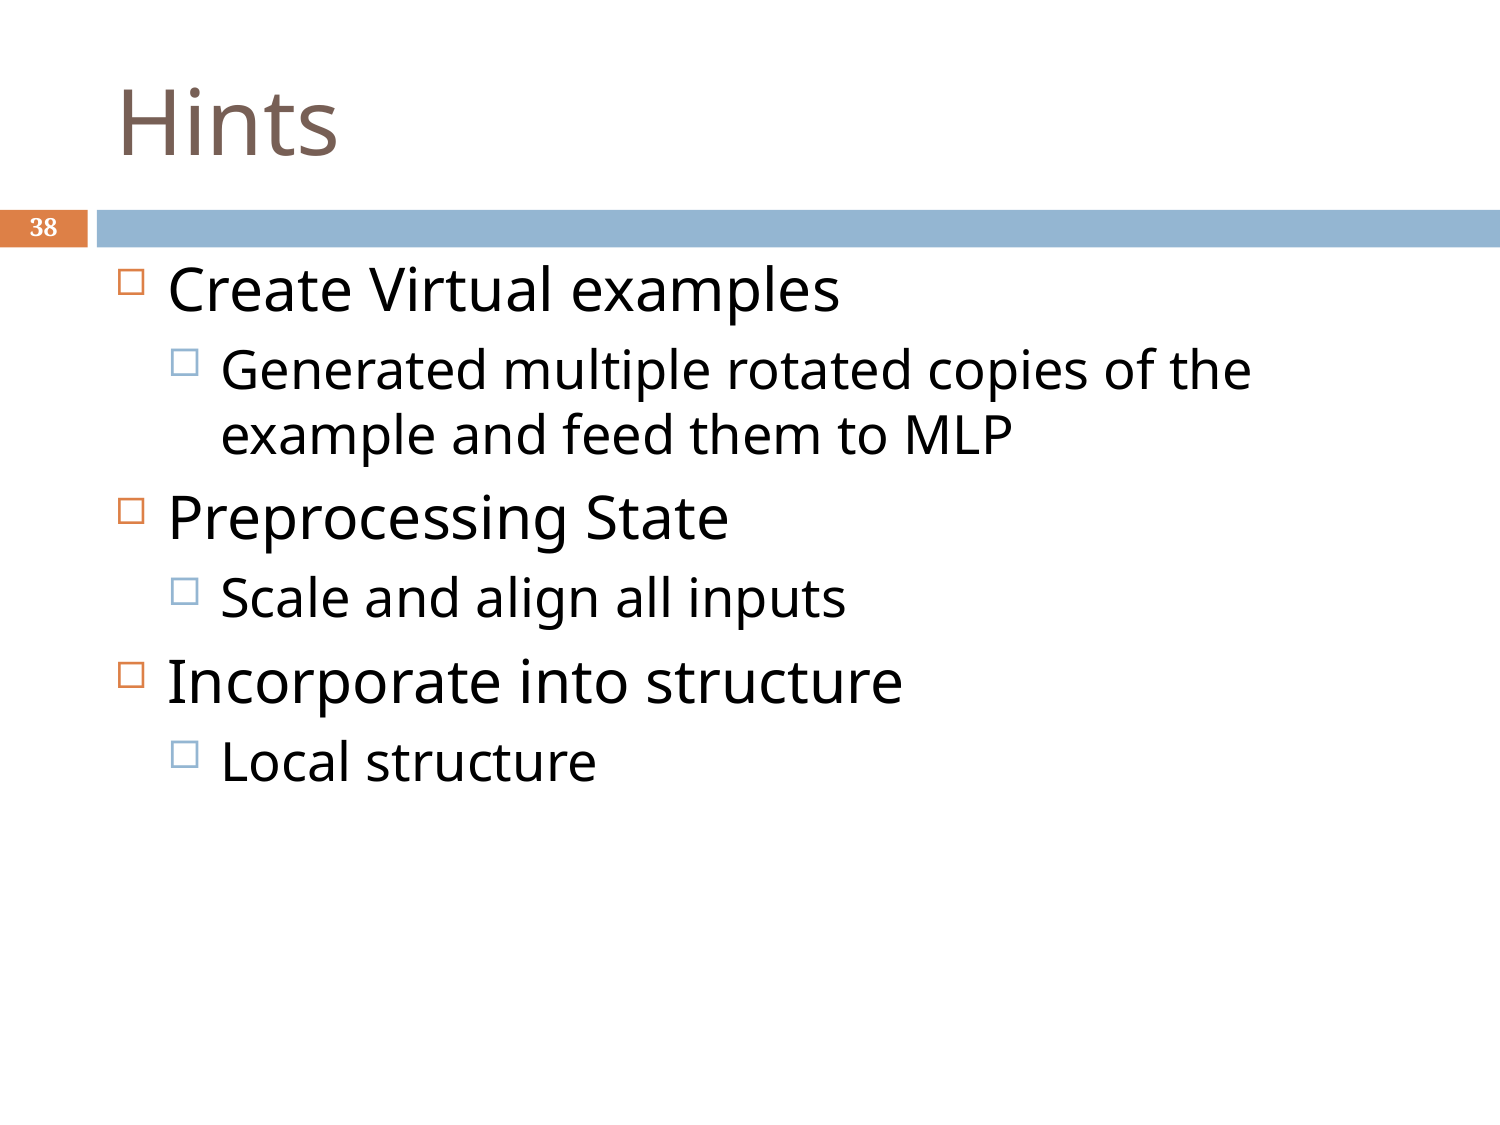

# Hints
Create Virtual examples
Generated multiple rotated copies of the example and feed them to MLP
Preprocessing State
Scale and align all inputs
Incorporate into structure
Local structure